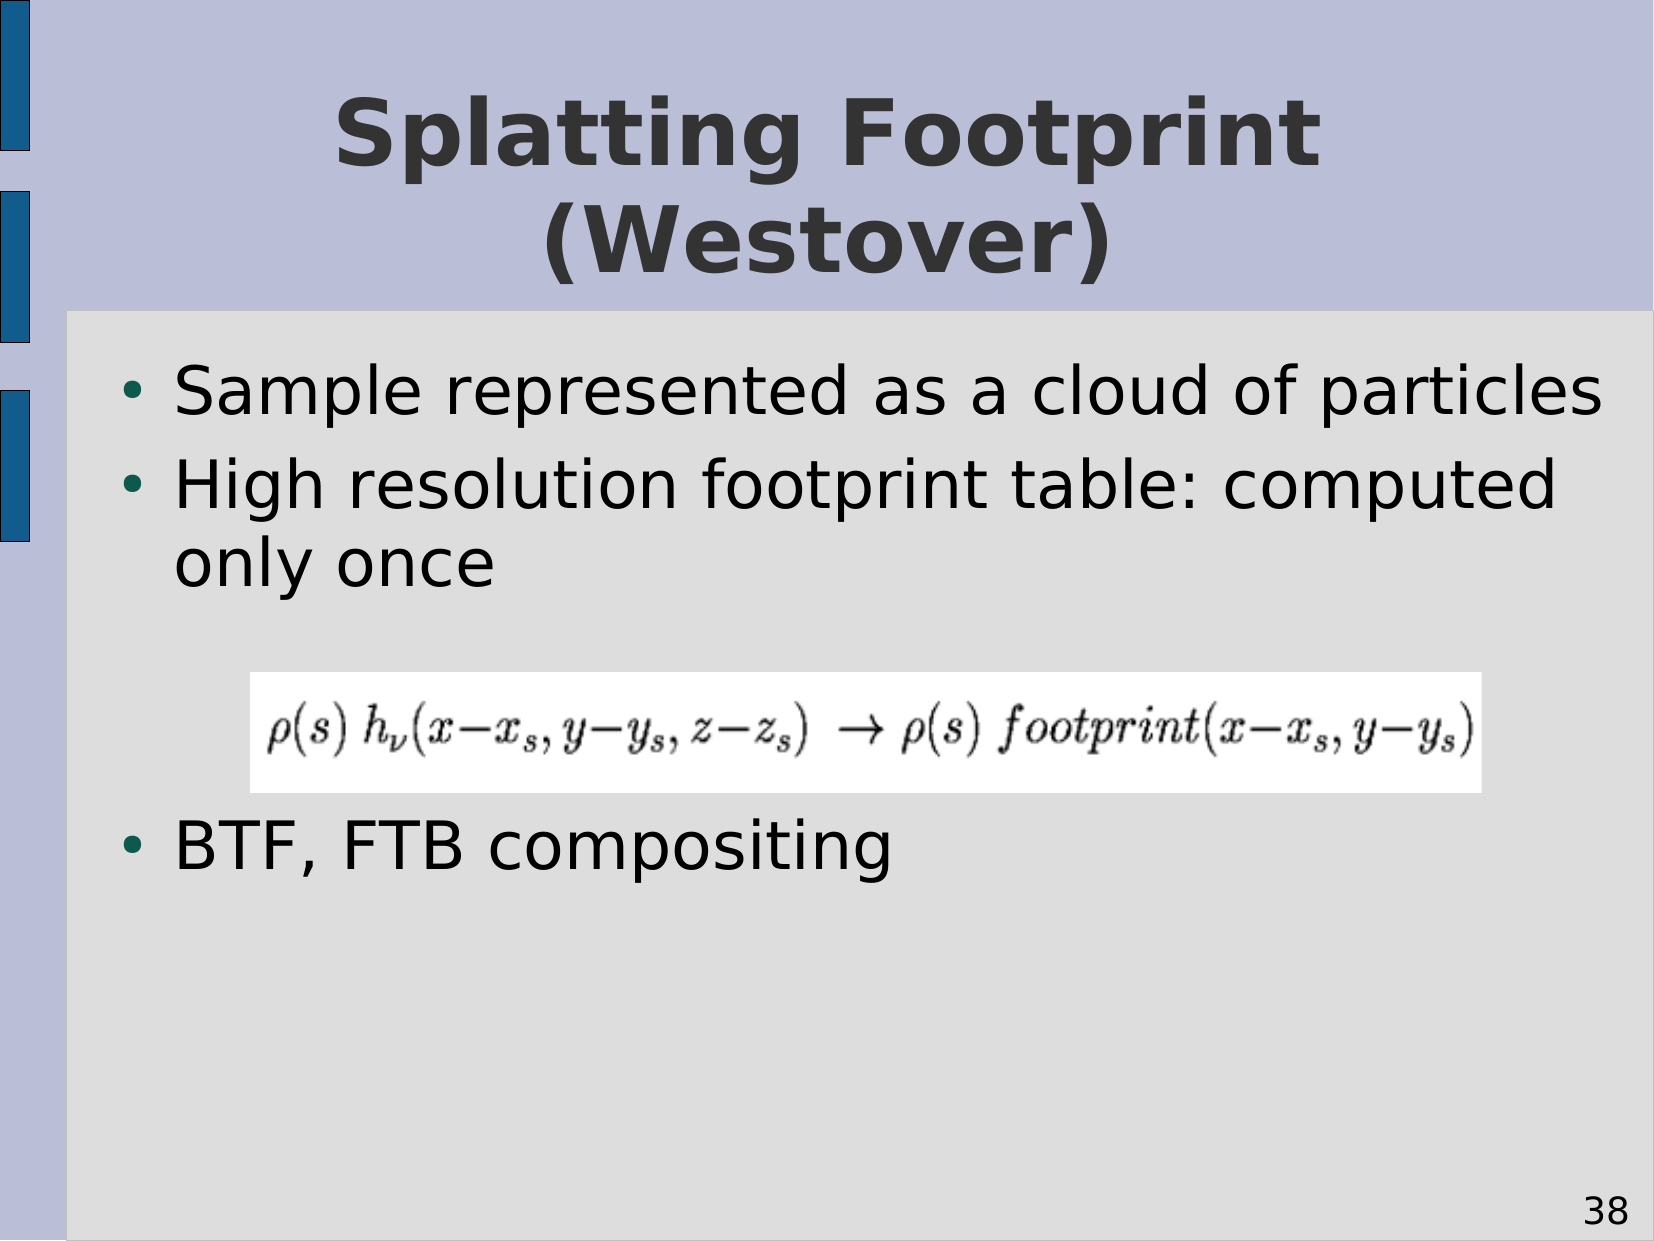

# Splatting Footprint (Westover)
Sample represented as a cloud of particles
High resolution footprint table: computed only once
BTF, FTB compositing